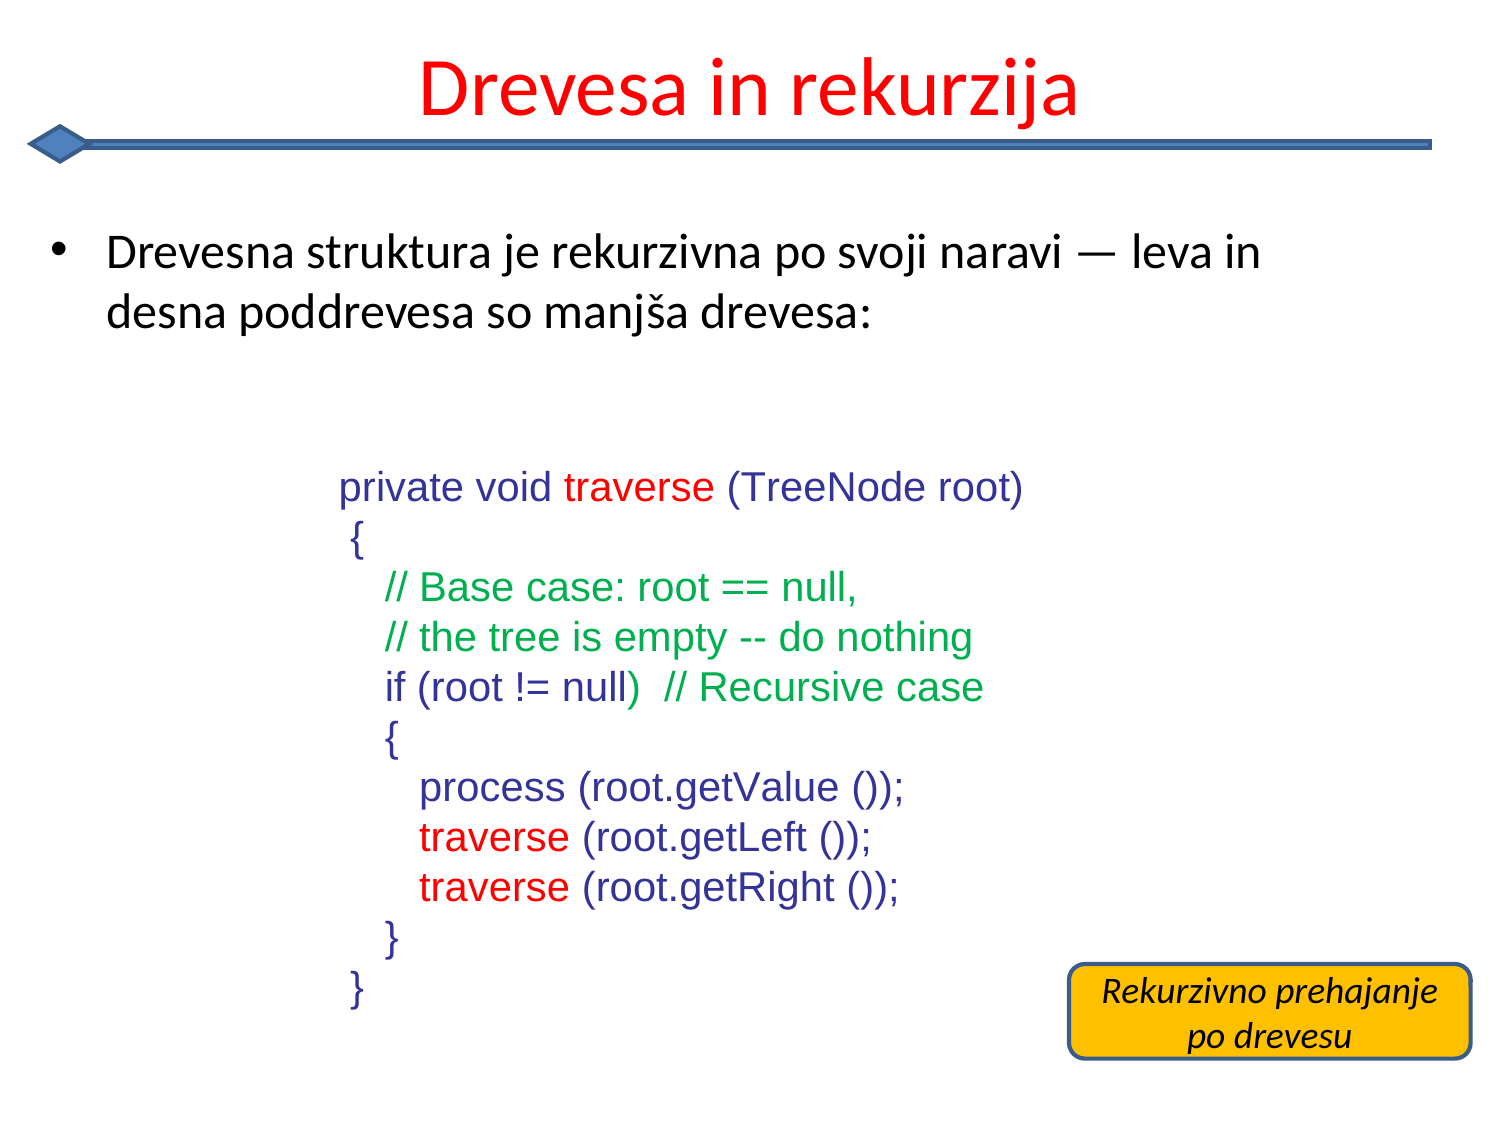

# Drevesa in rekurzija
Drevesna struktura je rekurzivna po svoji naravi — leva in desna poddrevesa so manjša drevesa:
 private void traverse (TreeNode root)
 {
 // Base case: root == null,
 // the tree is empty -- do nothing
 if (root != null) // Recursive case
 {
 process (root.getValue ());
 traverse (root.getLeft ());
 traverse (root.getRight ());
 }
 }
Rekurzivno prehajanje po drevesu